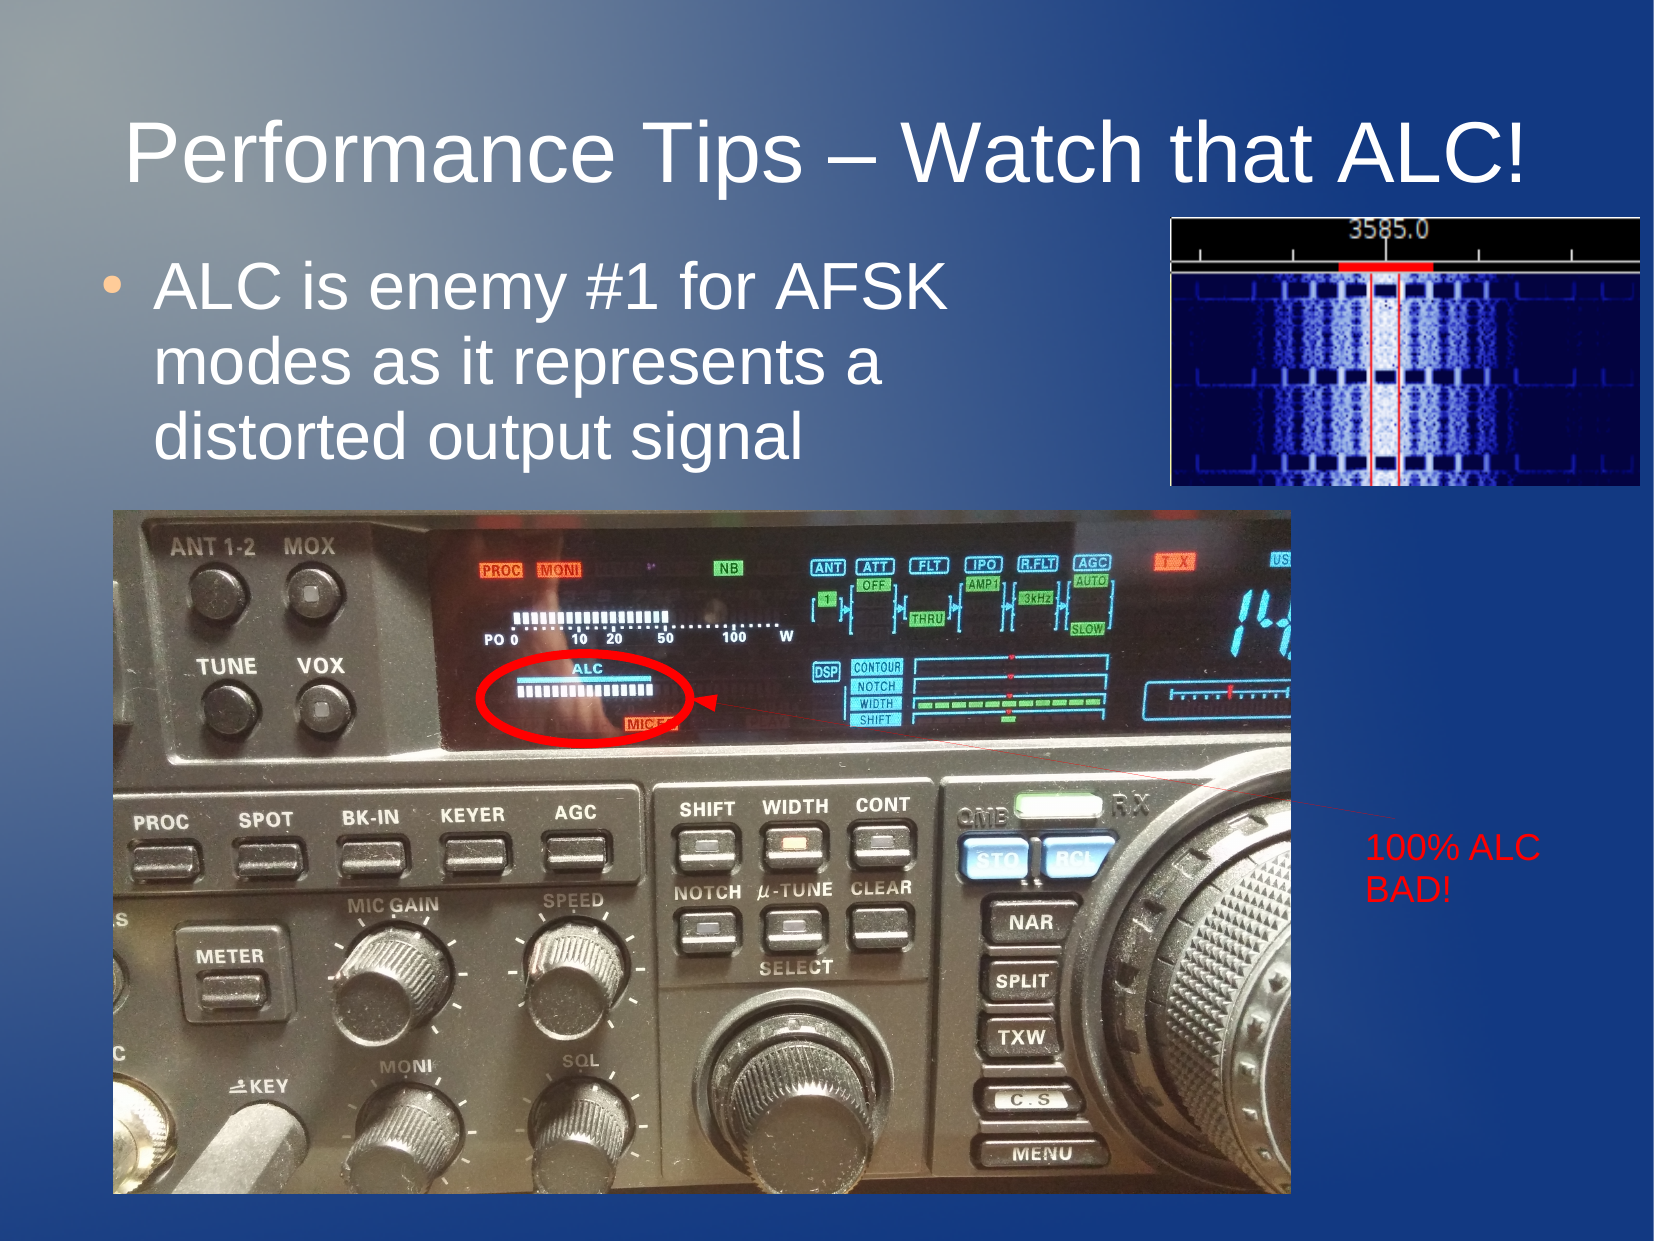

# Performance Tips – Watch that ALC!
ALC is enemy #1 for AFSK modes as it represents a distorted output signal
100% ALC
BAD!